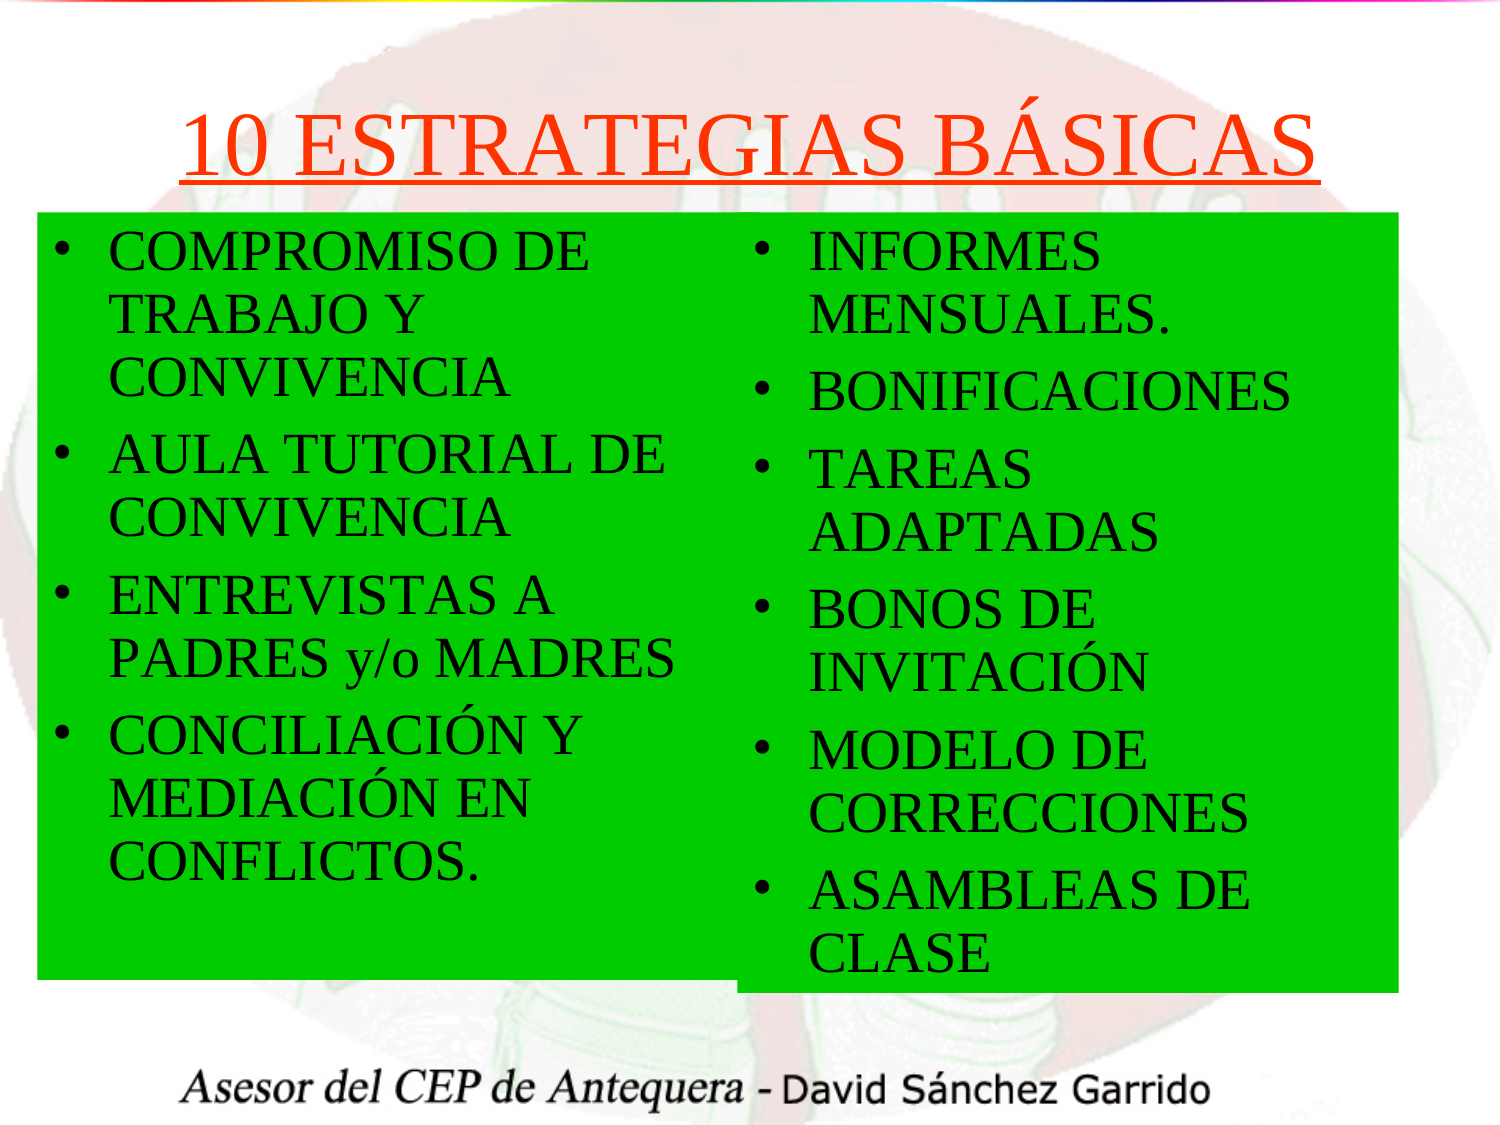

10 ESTRATEGIAS BÁSICAS
COMPROMISO DE TRABAJO Y CONVIVENCIA
AULA TUTORIAL DE CONVIVENCIA
ENTREVISTAS A PADRES y/o MADRES
CONCILIACIÓN Y MEDIACIÓN EN CONFLICTOS.
INFORMES MENSUALES.
BONIFICACIONES
TAREAS ADAPTADAS
BONOS DE INVITACIÓN
MODELO DE CORRECCIONES
ASAMBLEAS DE CLASE